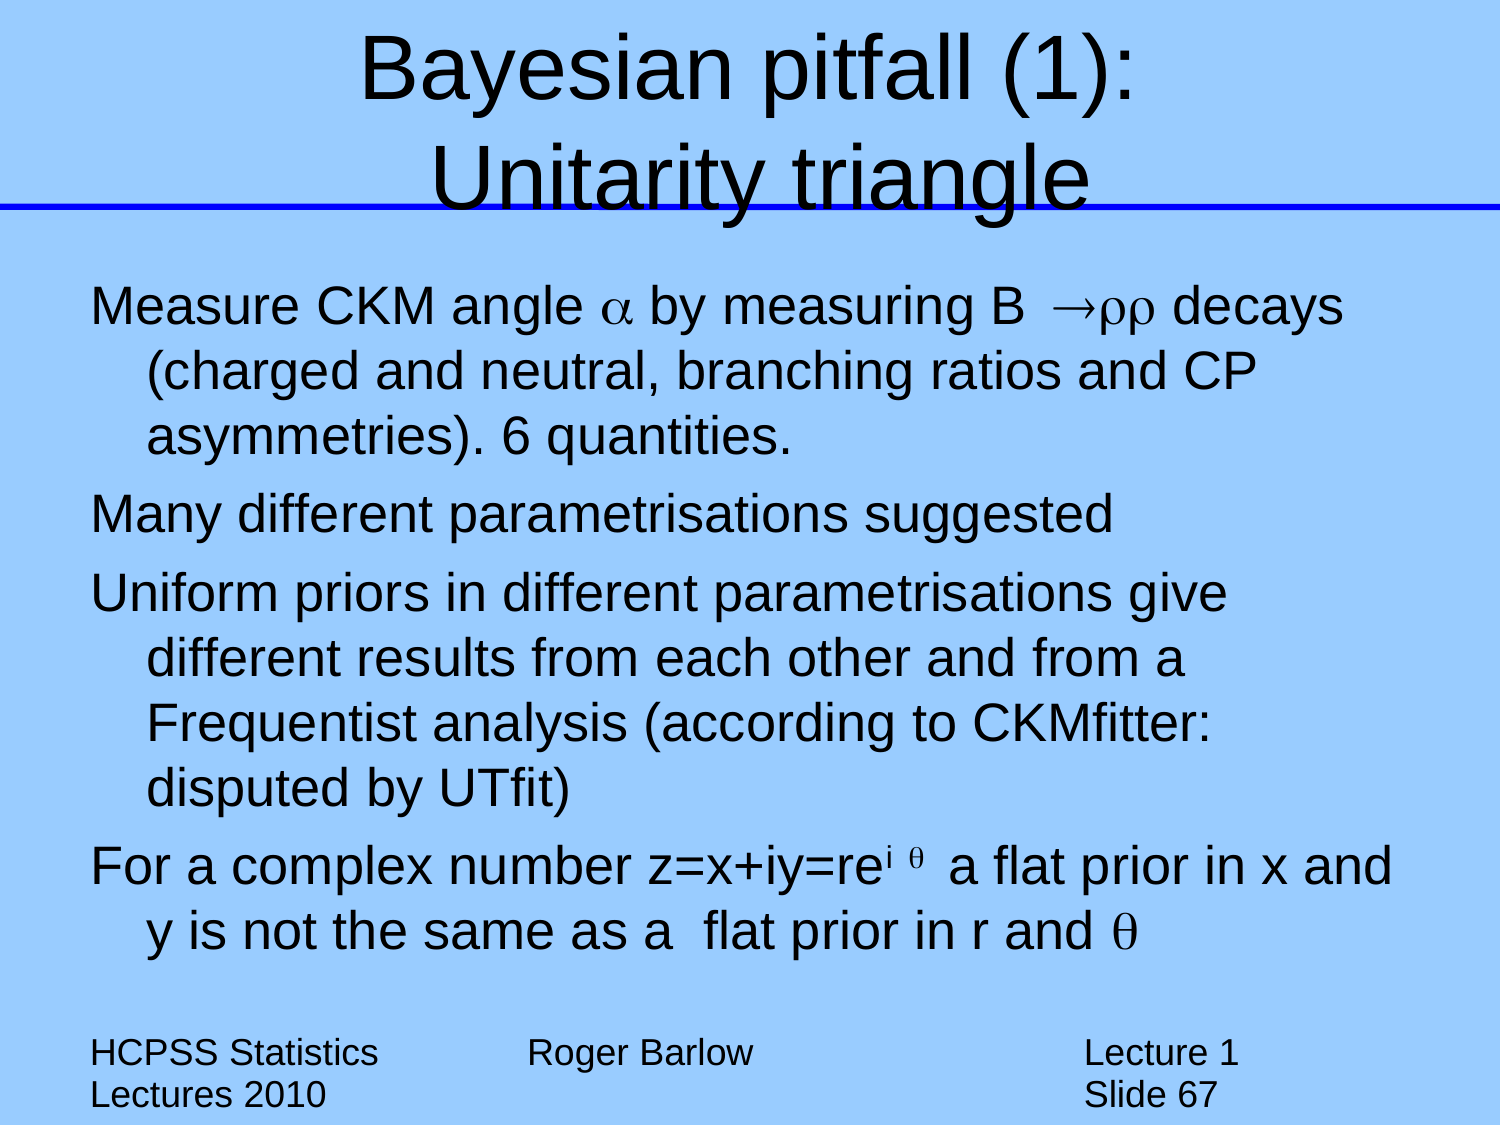

# Bayesian pitfall (1): Unitarity triangle
Measure CKM angle  by measuring B decays (charged and neutral, branching ratios and CP asymmetries). 6 quantities.
Many different parametrisations suggested
Uniform priors in different parametrisations give different results from each other and from a Frequentist analysis (according to CKMfitter: disputed by UTfit)
For a complex number z=x+iy=rei a flat prior in x and y is not the same as a flat prior in r and 
67